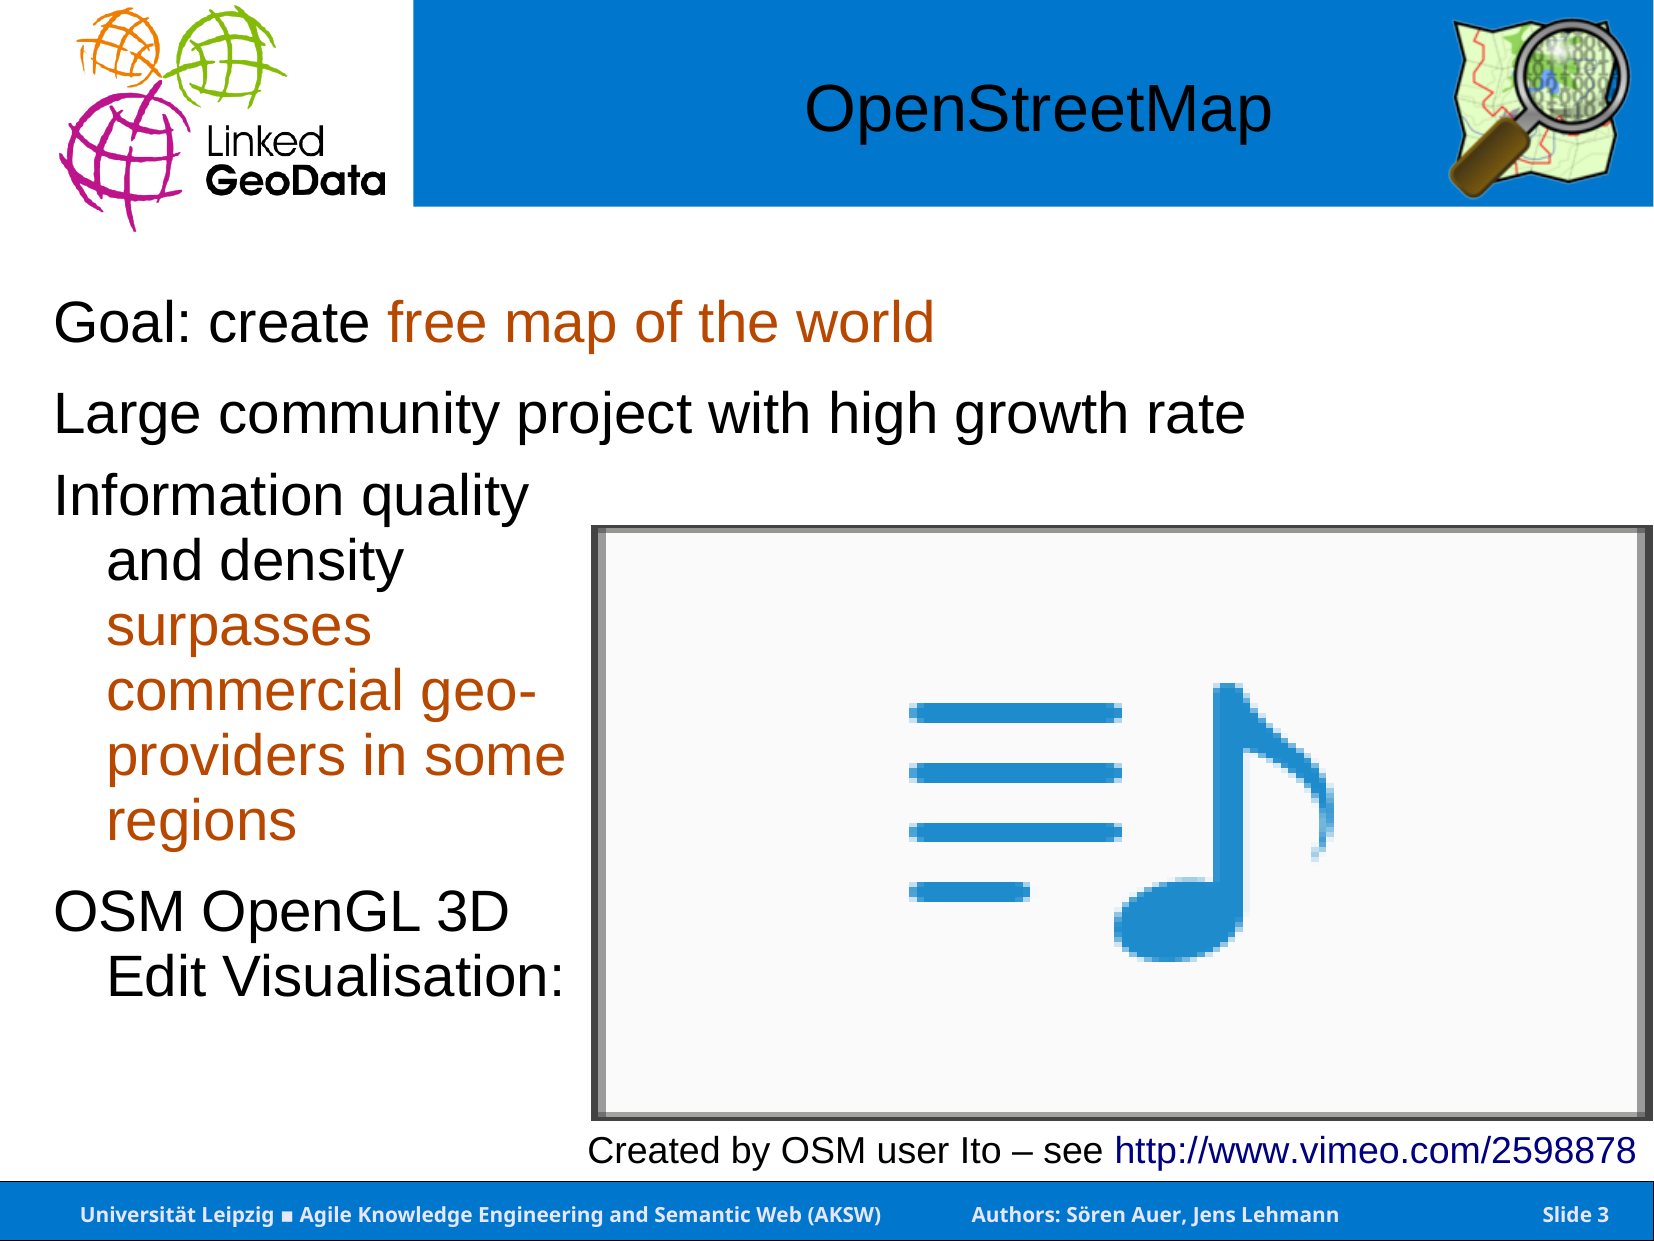

# OpenStreetMap
Goal: create free map of the world
Large community project with high growth rate
Information quality and density surpasses commercial geo-providers in some regions
OSM OpenGL 3D Edit Visualisation:
Created by OSM user Ito – see http://www.vimeo.com/2598878